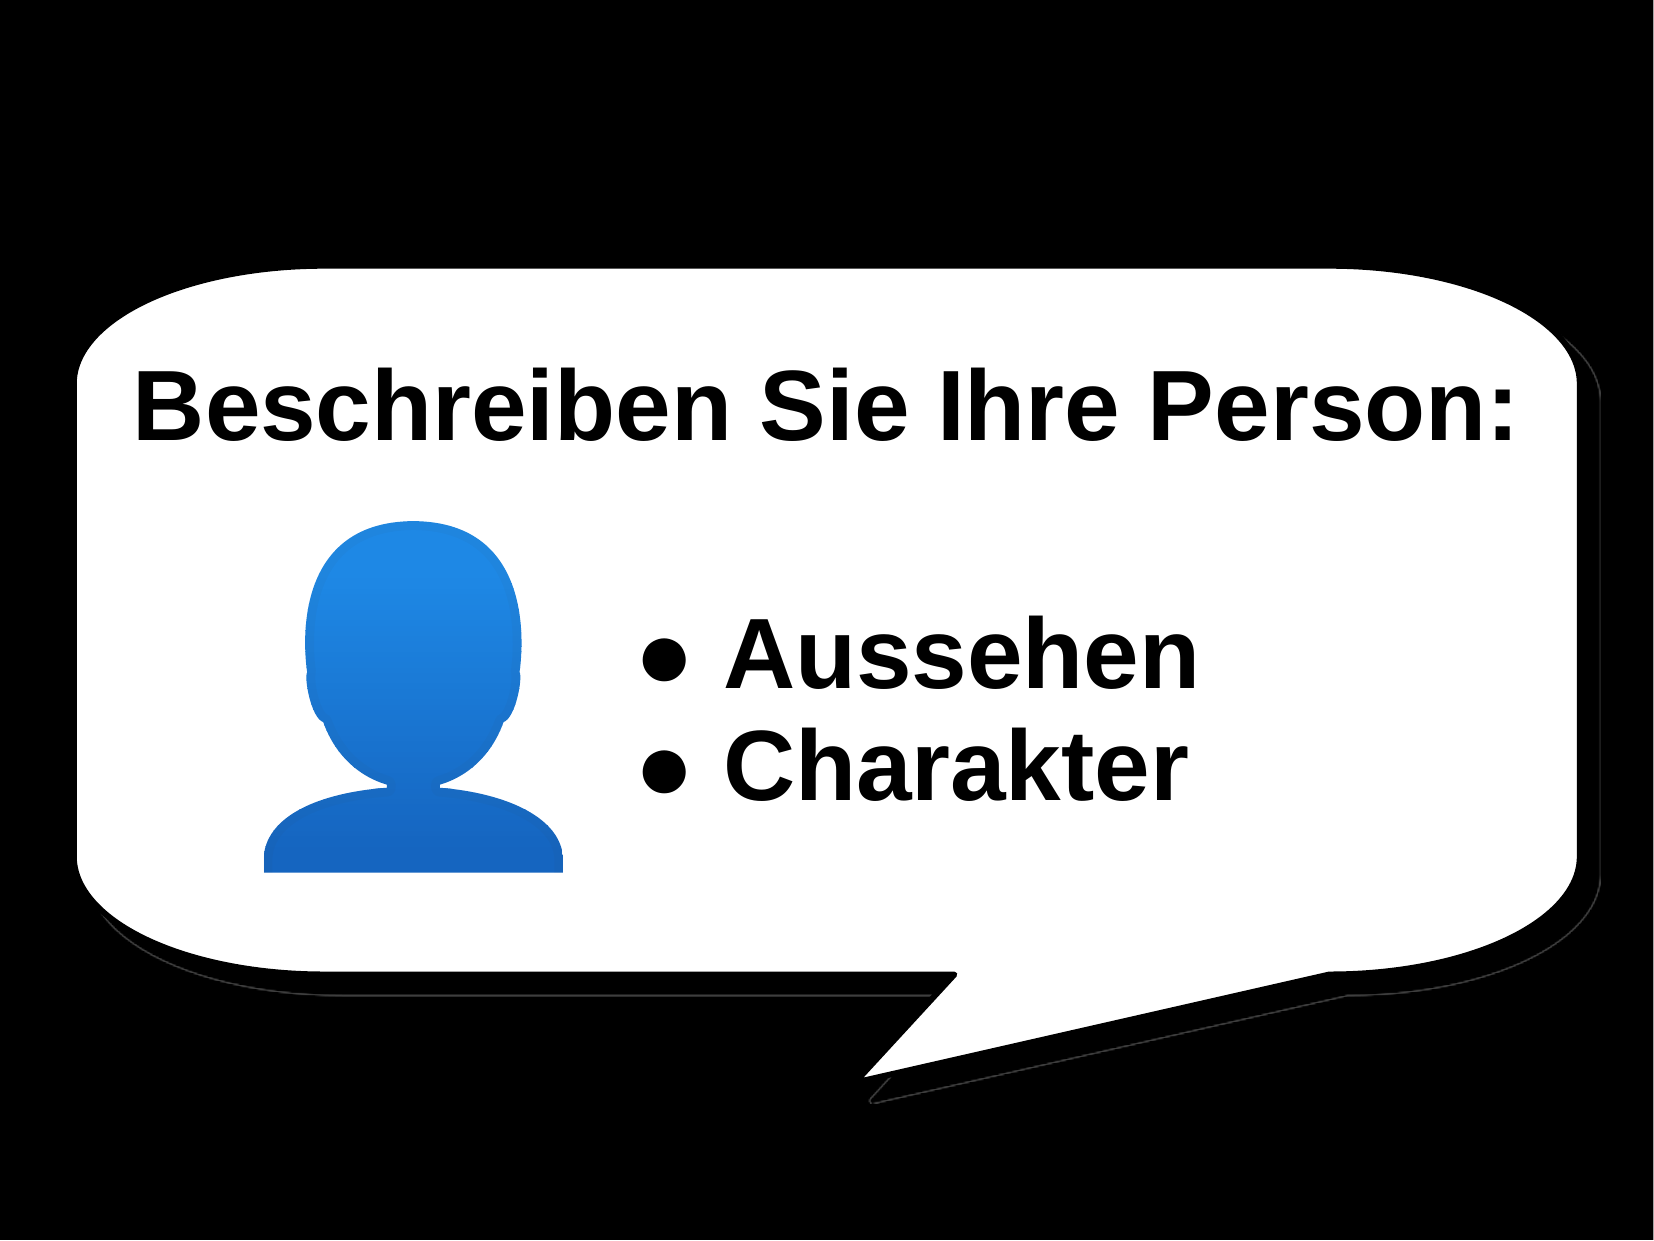

Beschreiben Sie Ihre Person:
● Aussehen
● Charakter